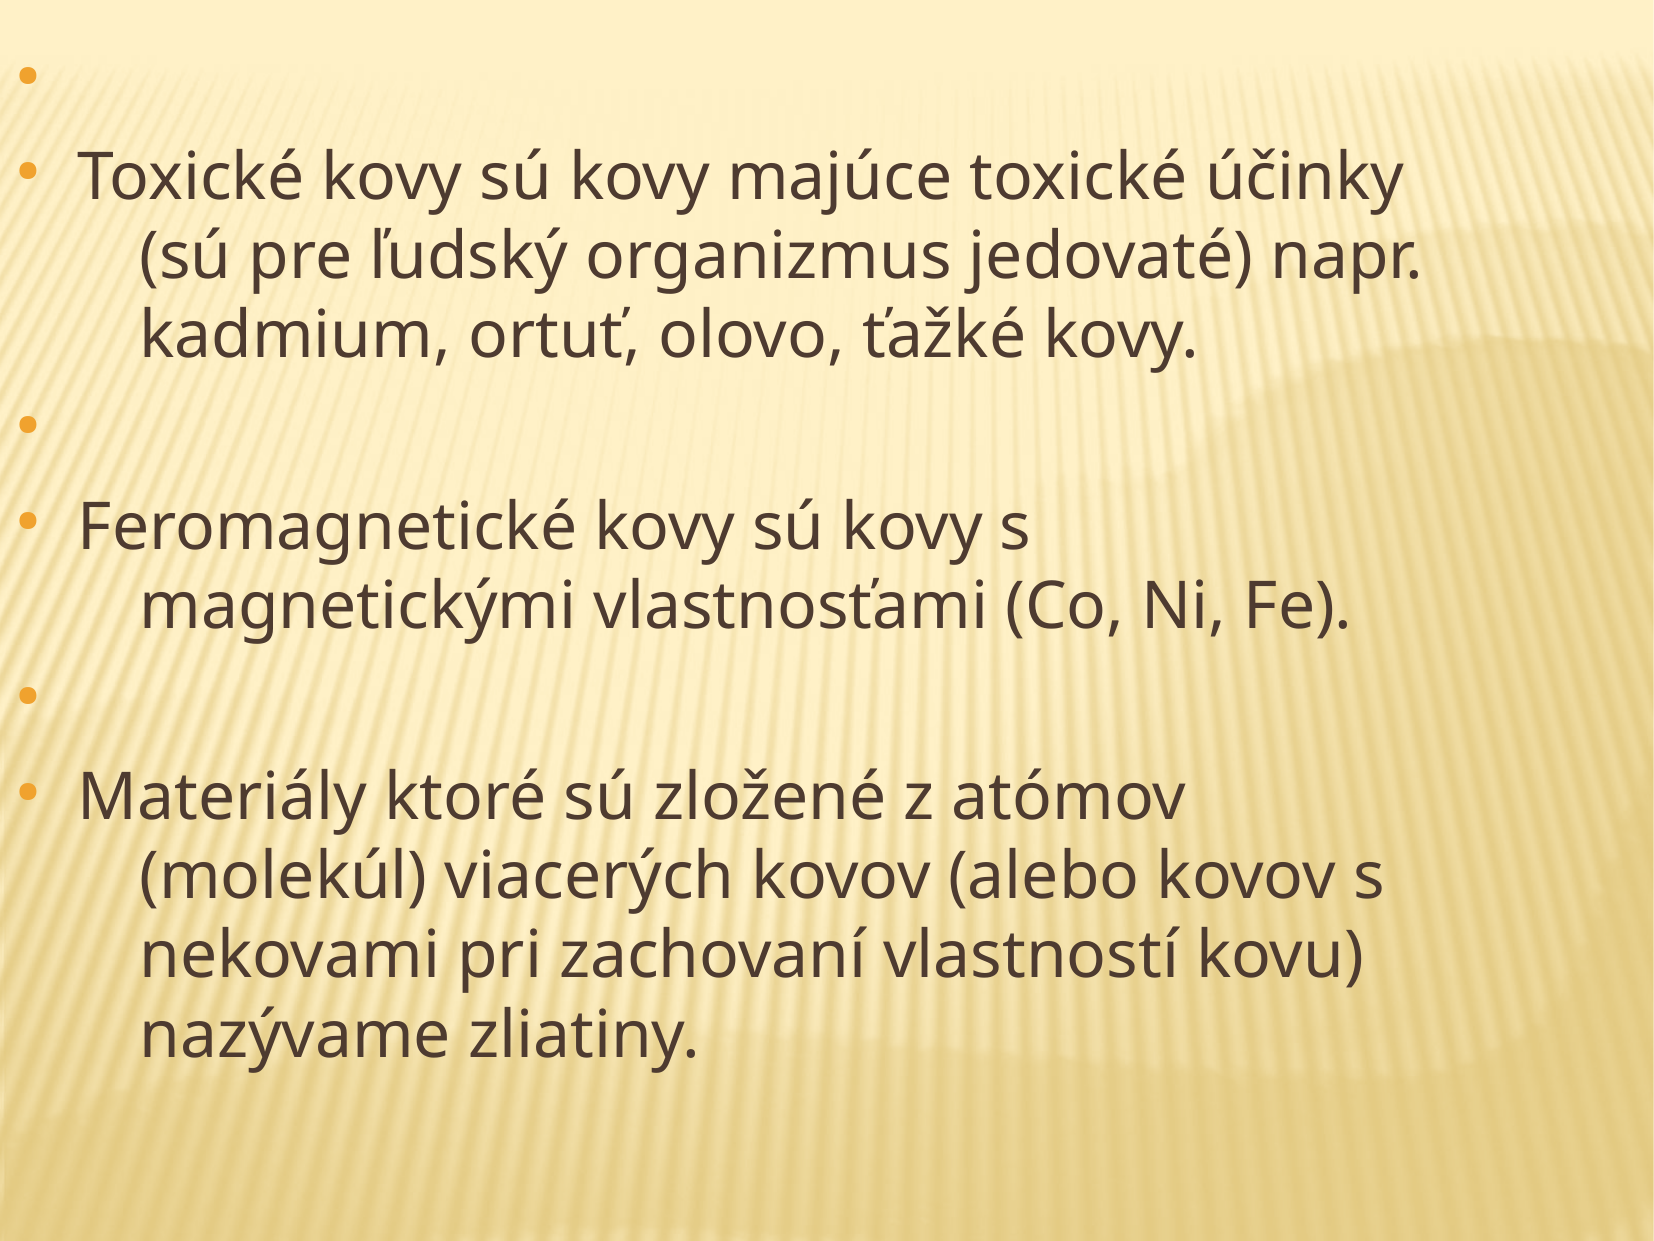

# Toxické kovy sú kovy majúce toxické účinky (sú pre ľudský organizmus jedovaté) napr. kadmium, ortuť, olovo, ťažké kovy.
Feromagnetické kovy sú kovy s magnetickými vlastnosťami (Co, Ni, Fe).
Materiály ktoré sú zložené z atómov (molekúl) viacerých kovov (alebo kovov s nekovami pri zachovaní vlastností kovu) nazývame zliatiny.